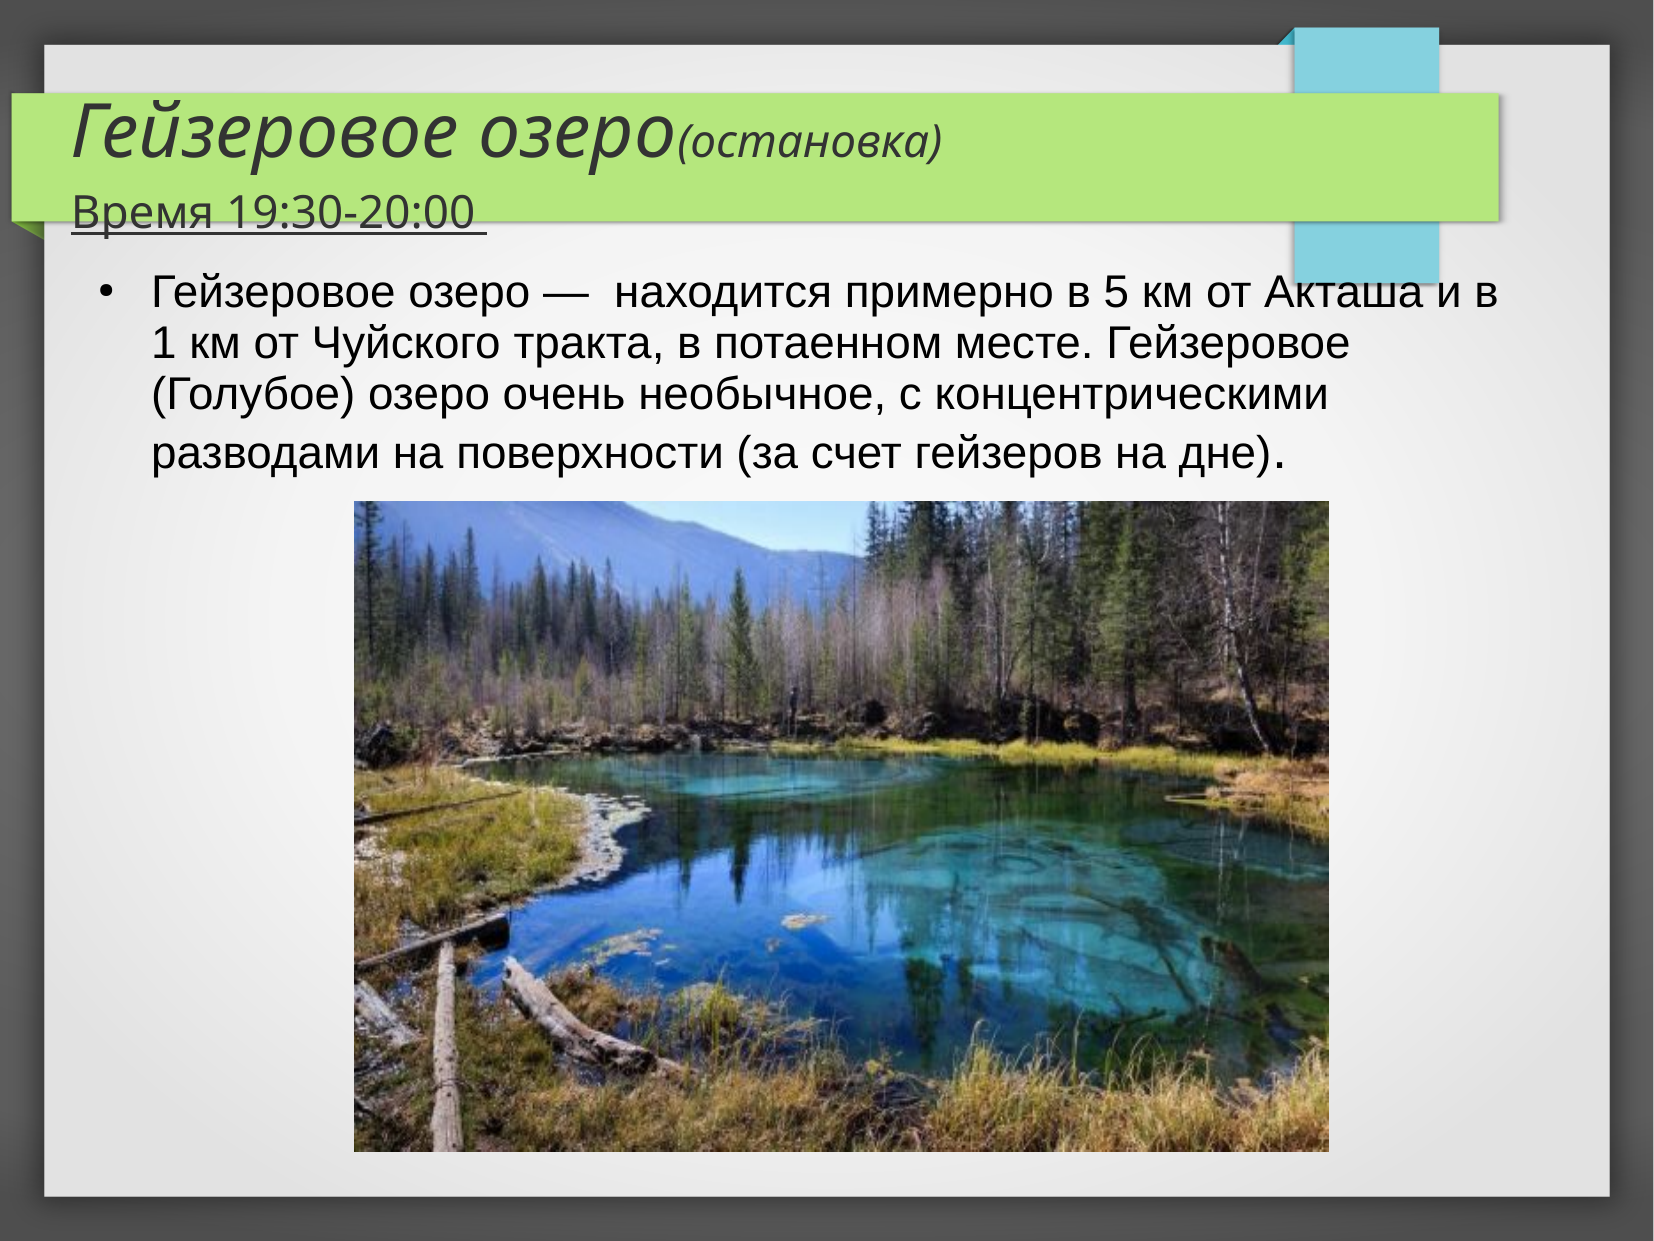

# Гейзеровое озеро(остановка) Время 19:30-20:00
Гейзеровое озеро — находится примерно в 5 км от Акташа и в 1 км от Чуйского тракта, в потаенном месте. Гейзеровое (Голубое) озеро очень необычное, с концентрическими разводами на поверхности (за счет гейзеров на дне).